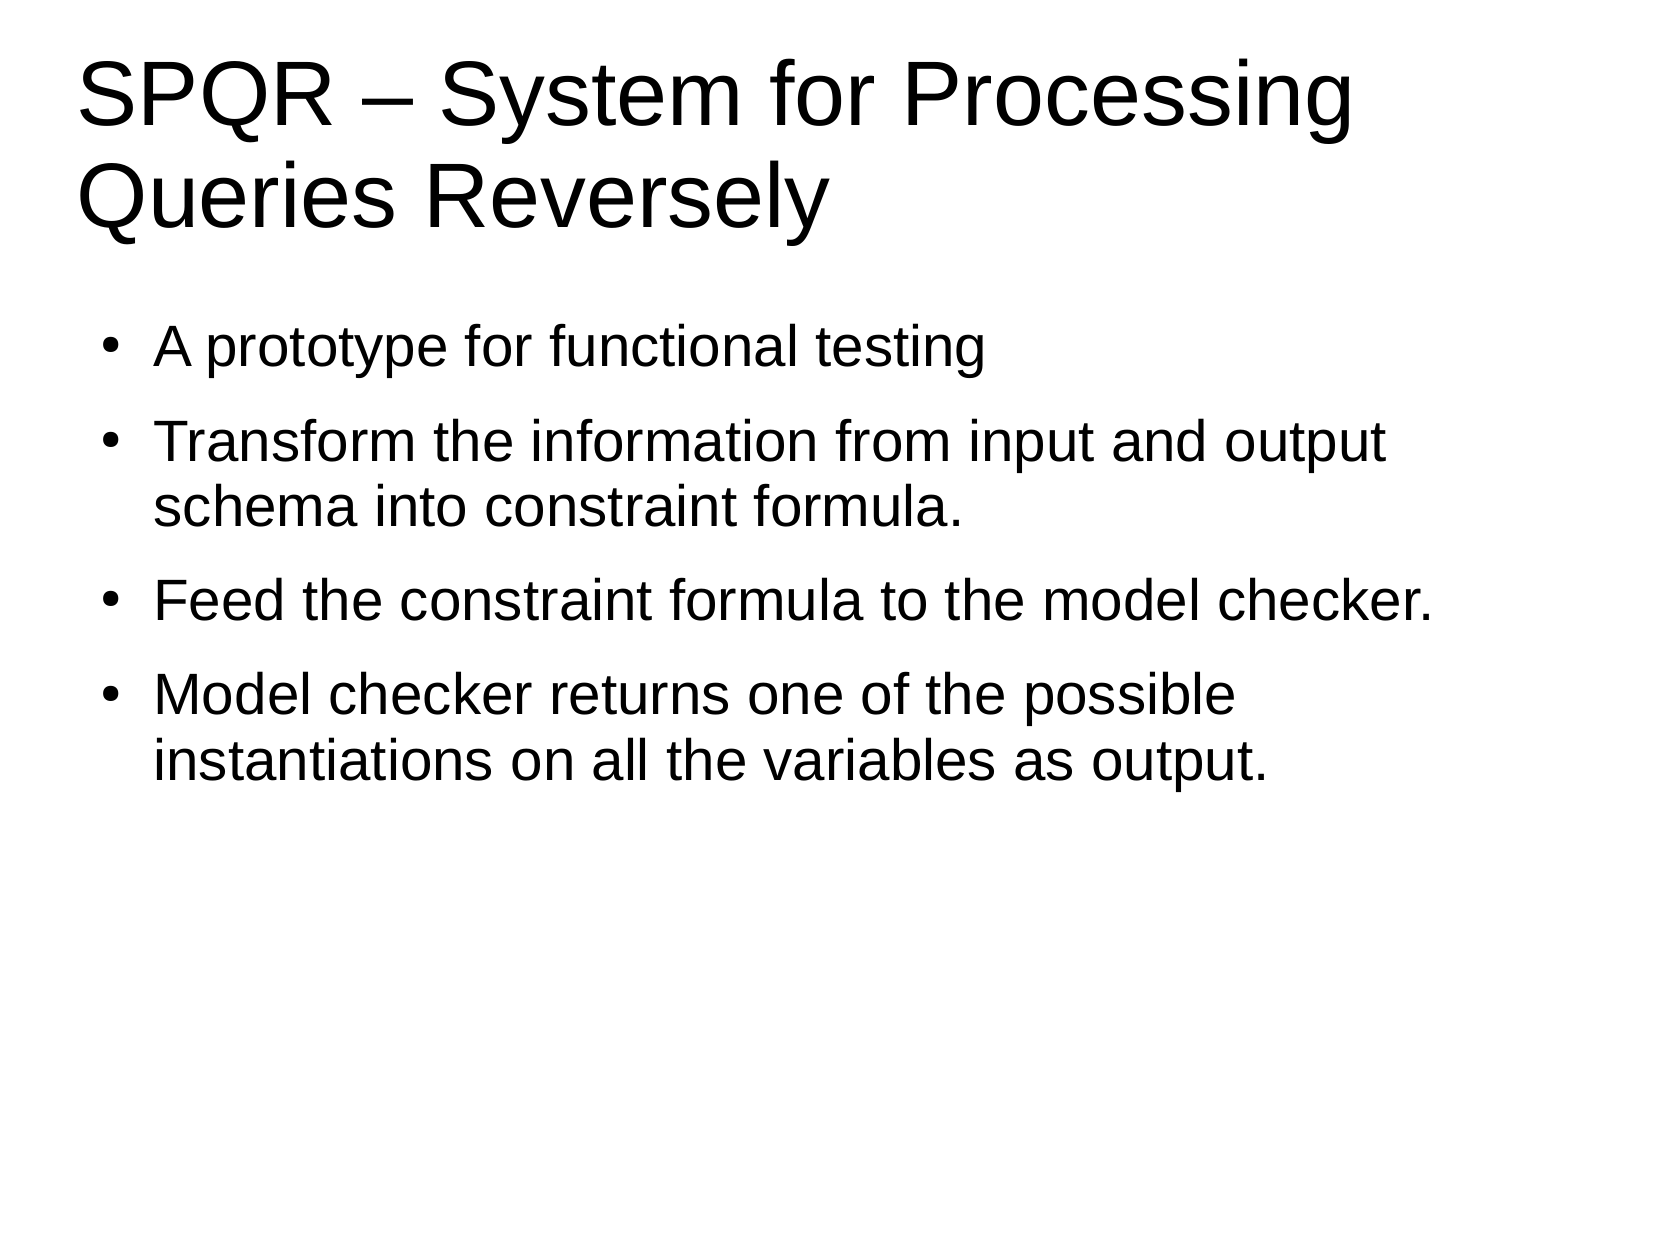

# SPQR – System for Processing Queries Reversely
A prototype for functional testing
Transform the information from input and output schema into constraint formula.
Feed the constraint formula to the model checker.
Model checker returns one of the possible instantiations on all the variables as output.